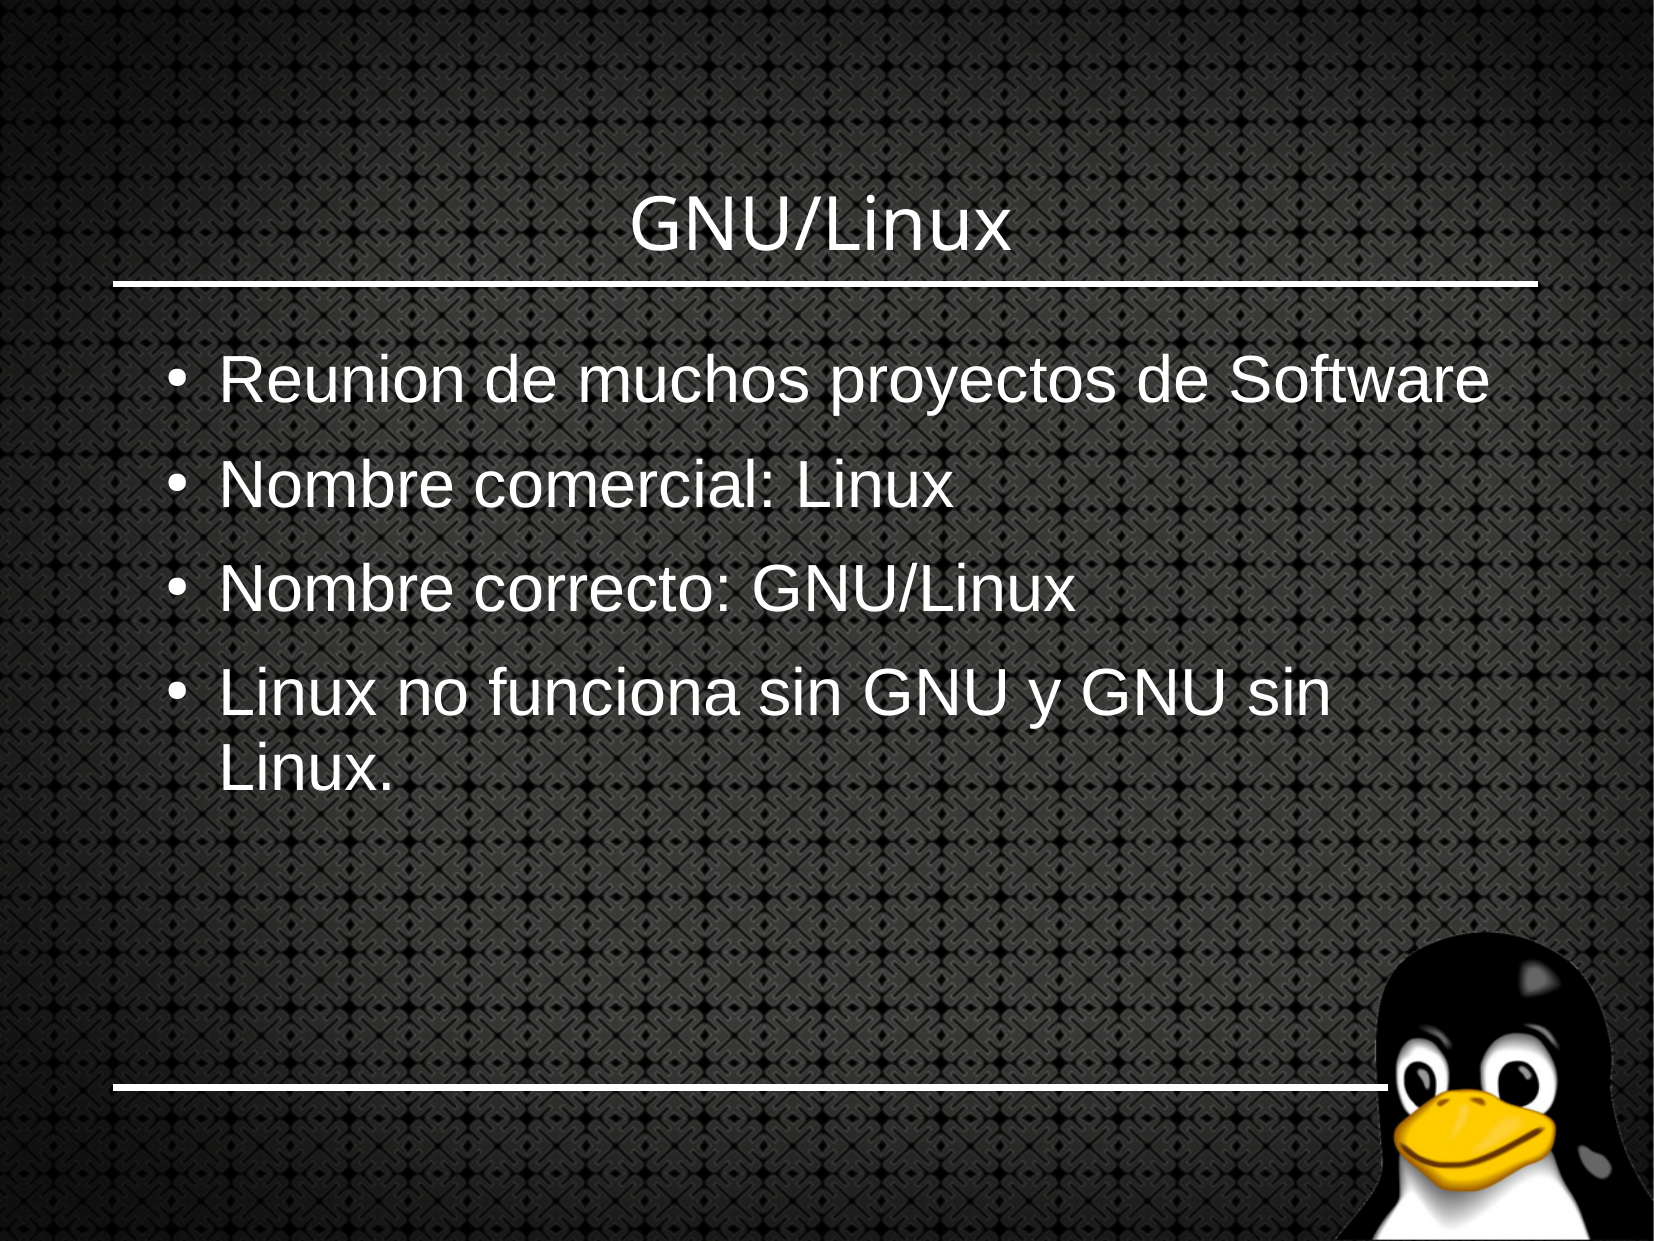

# GNU/Linux
Reunion de muchos proyectos de Software
Nombre comercial: Linux
Nombre correcto: GNU/Linux
Linux no funciona sin GNU y GNU sin Linux.